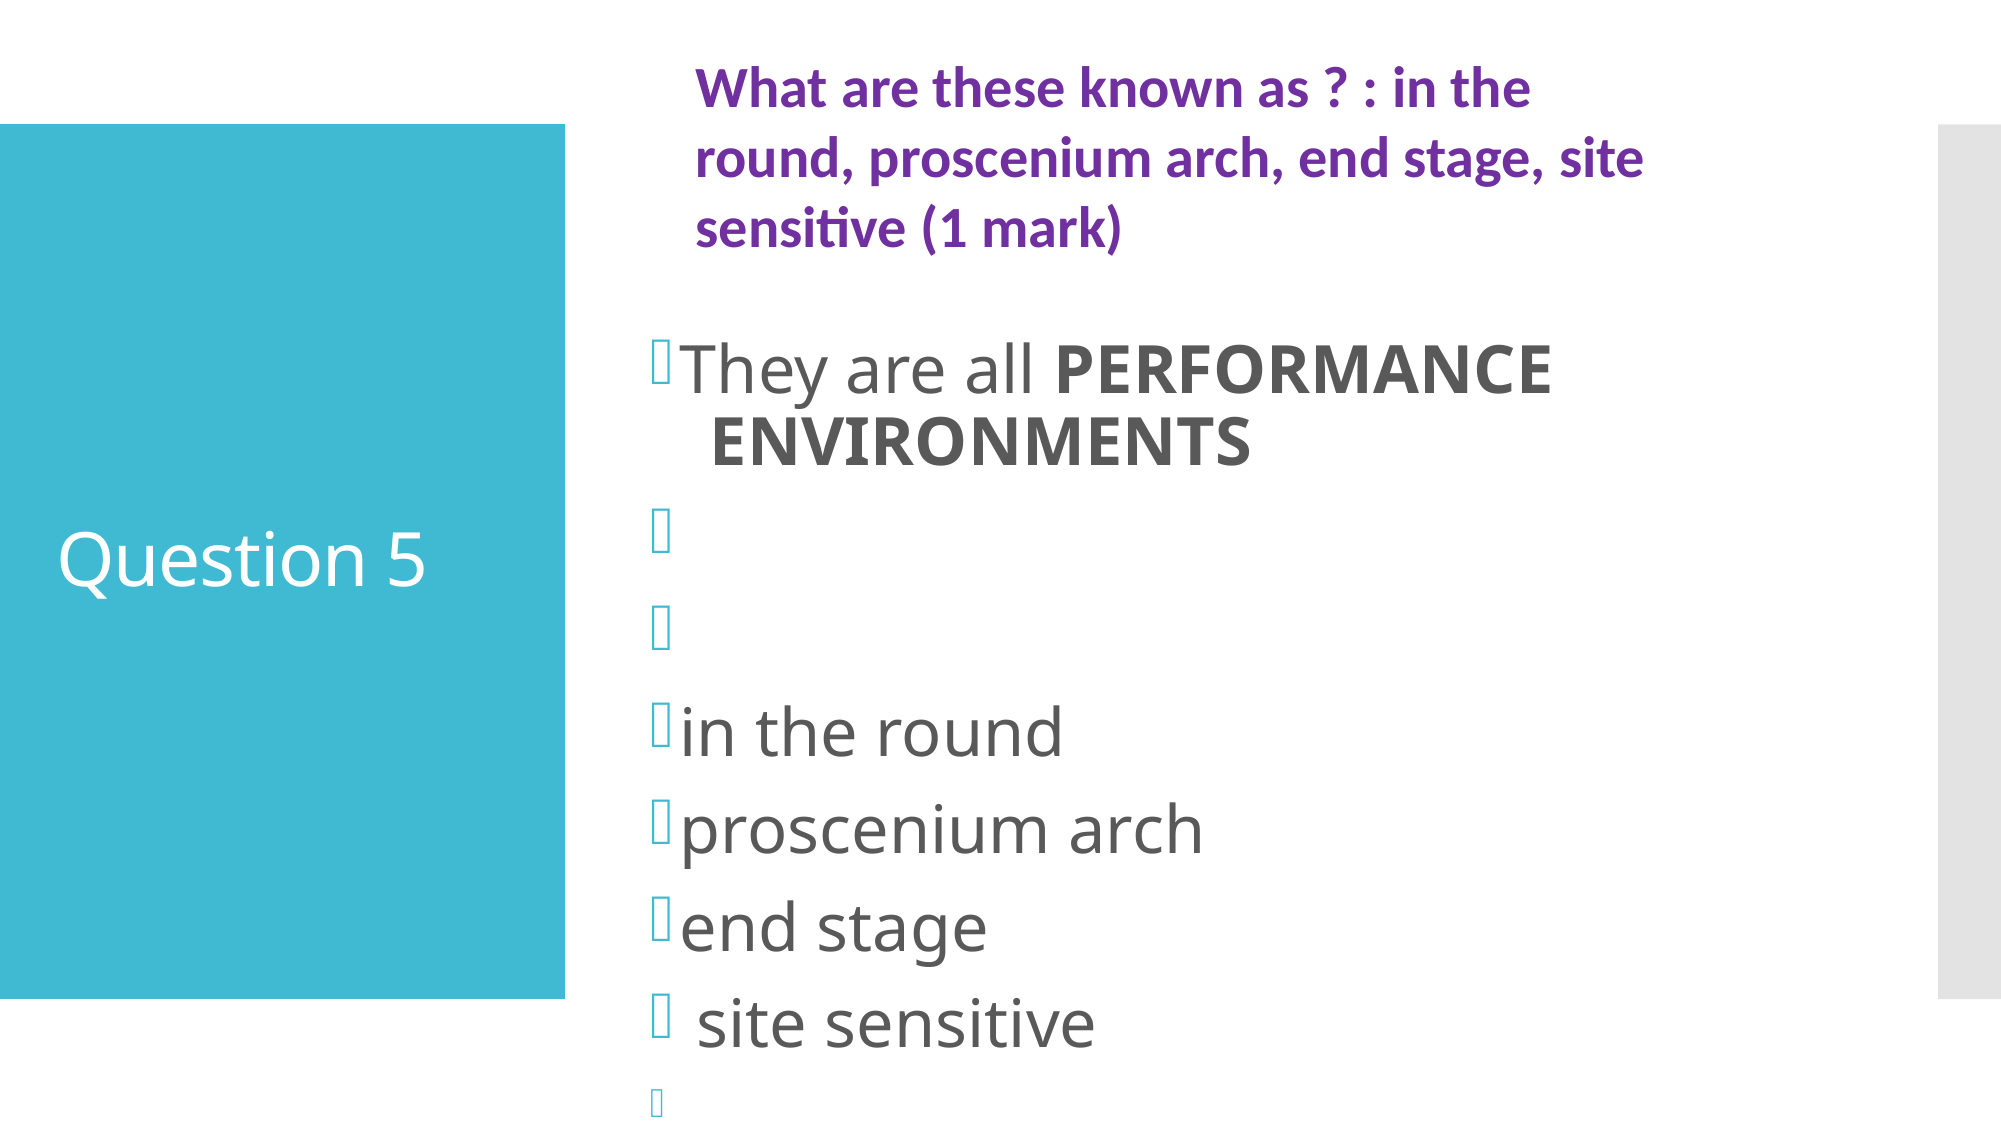

What are these known as ? : in the round, proscenium arch, end stage, site sensitive (1 mark)
# Question 5
They are all PERFORMANCE ENVIRONMENTS
in the round
proscenium arch
end stage
 site sensitive